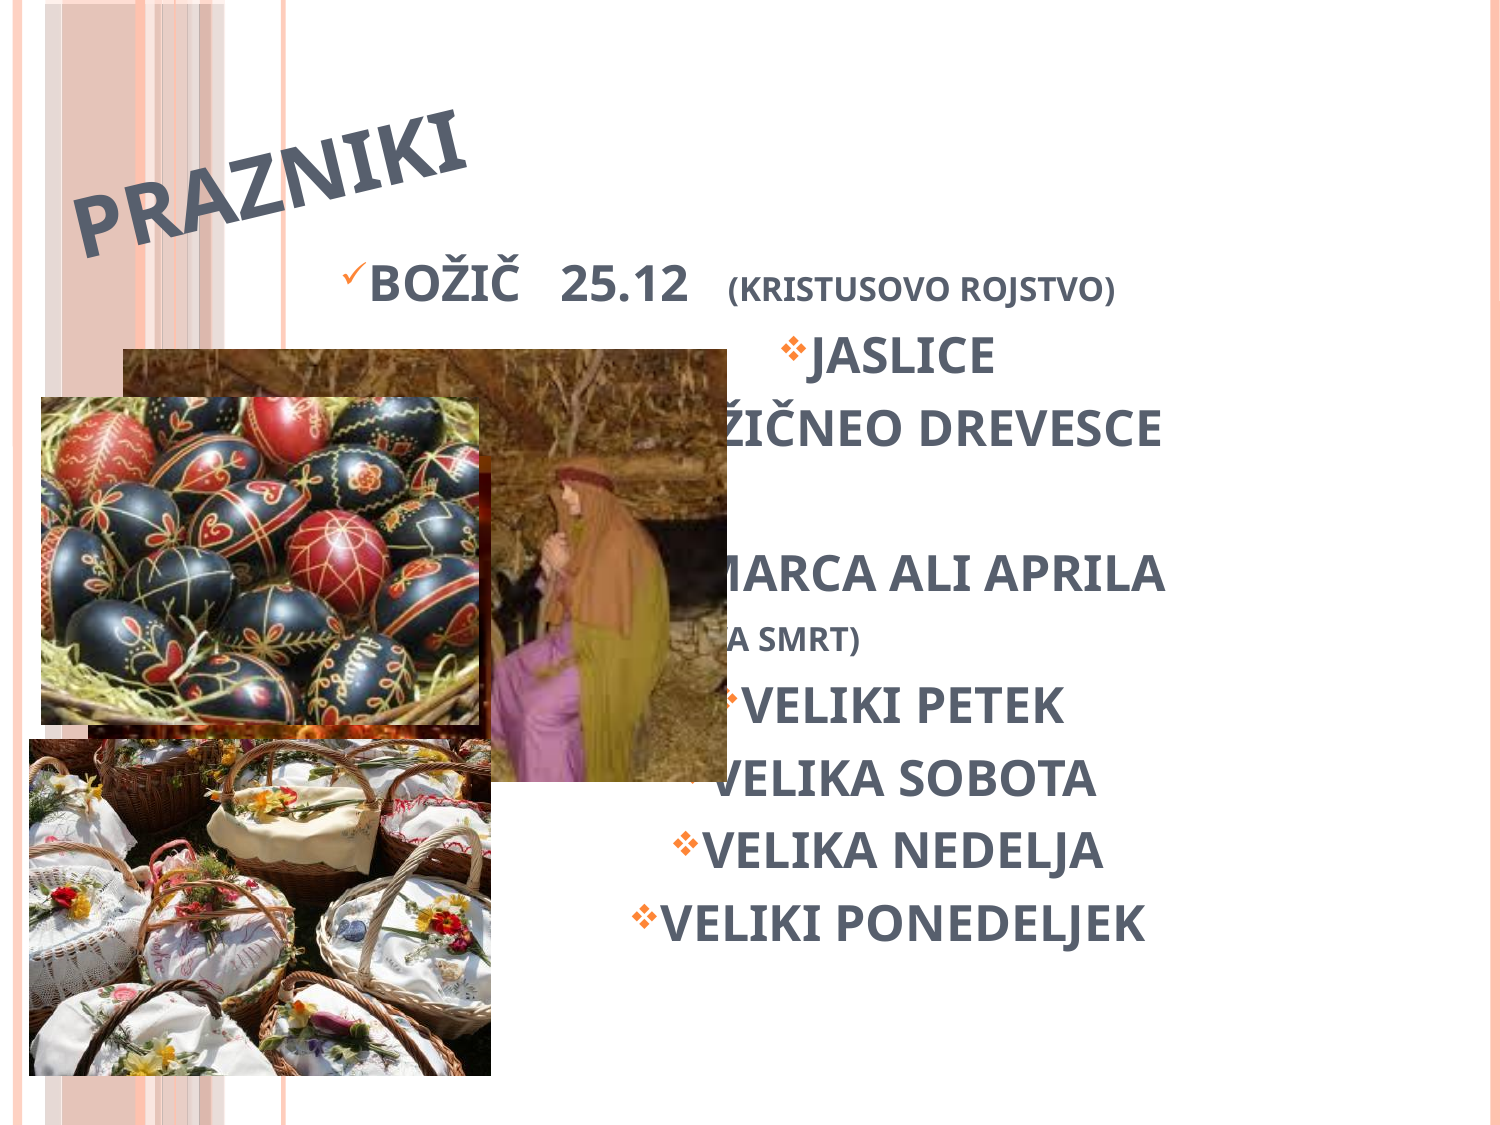

# PRAZNIKI
BOŽIČ 25.12 (KRISTUSOVO ROJSTVO)
JASLICE
BOŽIČNEO DREVESCE
VELIKA NOČ MARCA ALI APRILA (JEZUSOVA SMRT)
VELIKI PETEK
VELIKA SOBOTA
VELIKA NEDELJA
VELIKI PONEDELJEK